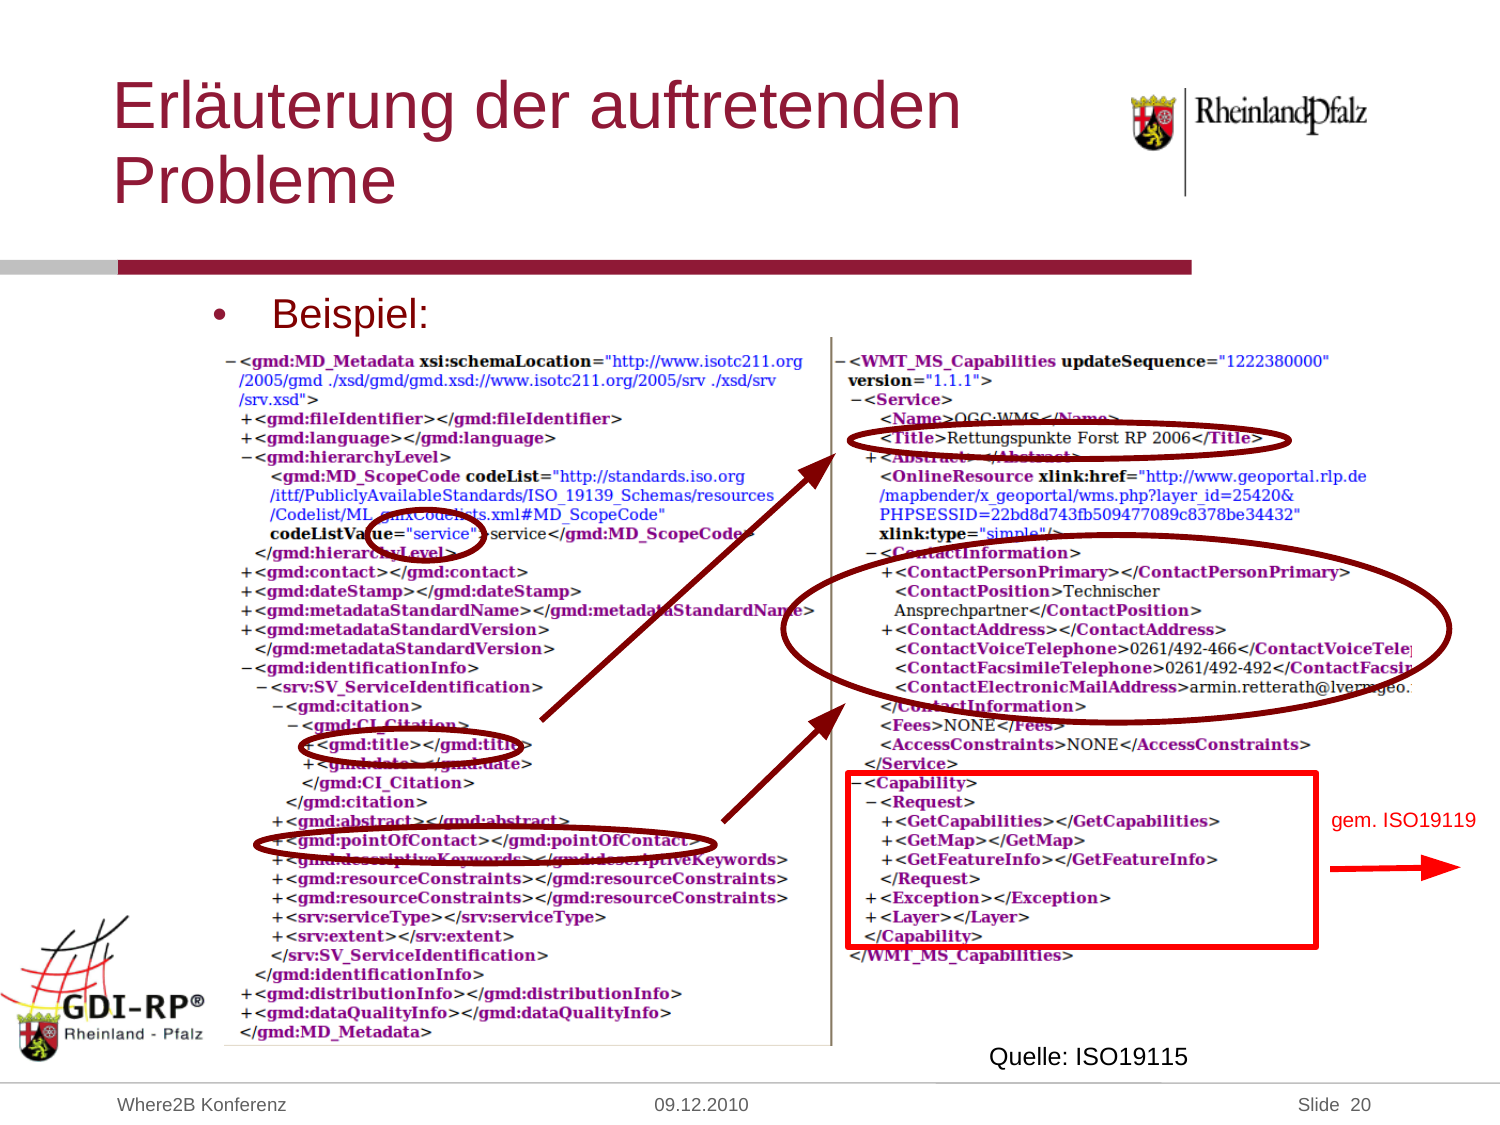

# Erläuterung der auftretenden Probleme
Beispiel:
gem. ISO19119
Quelle: ISO19115